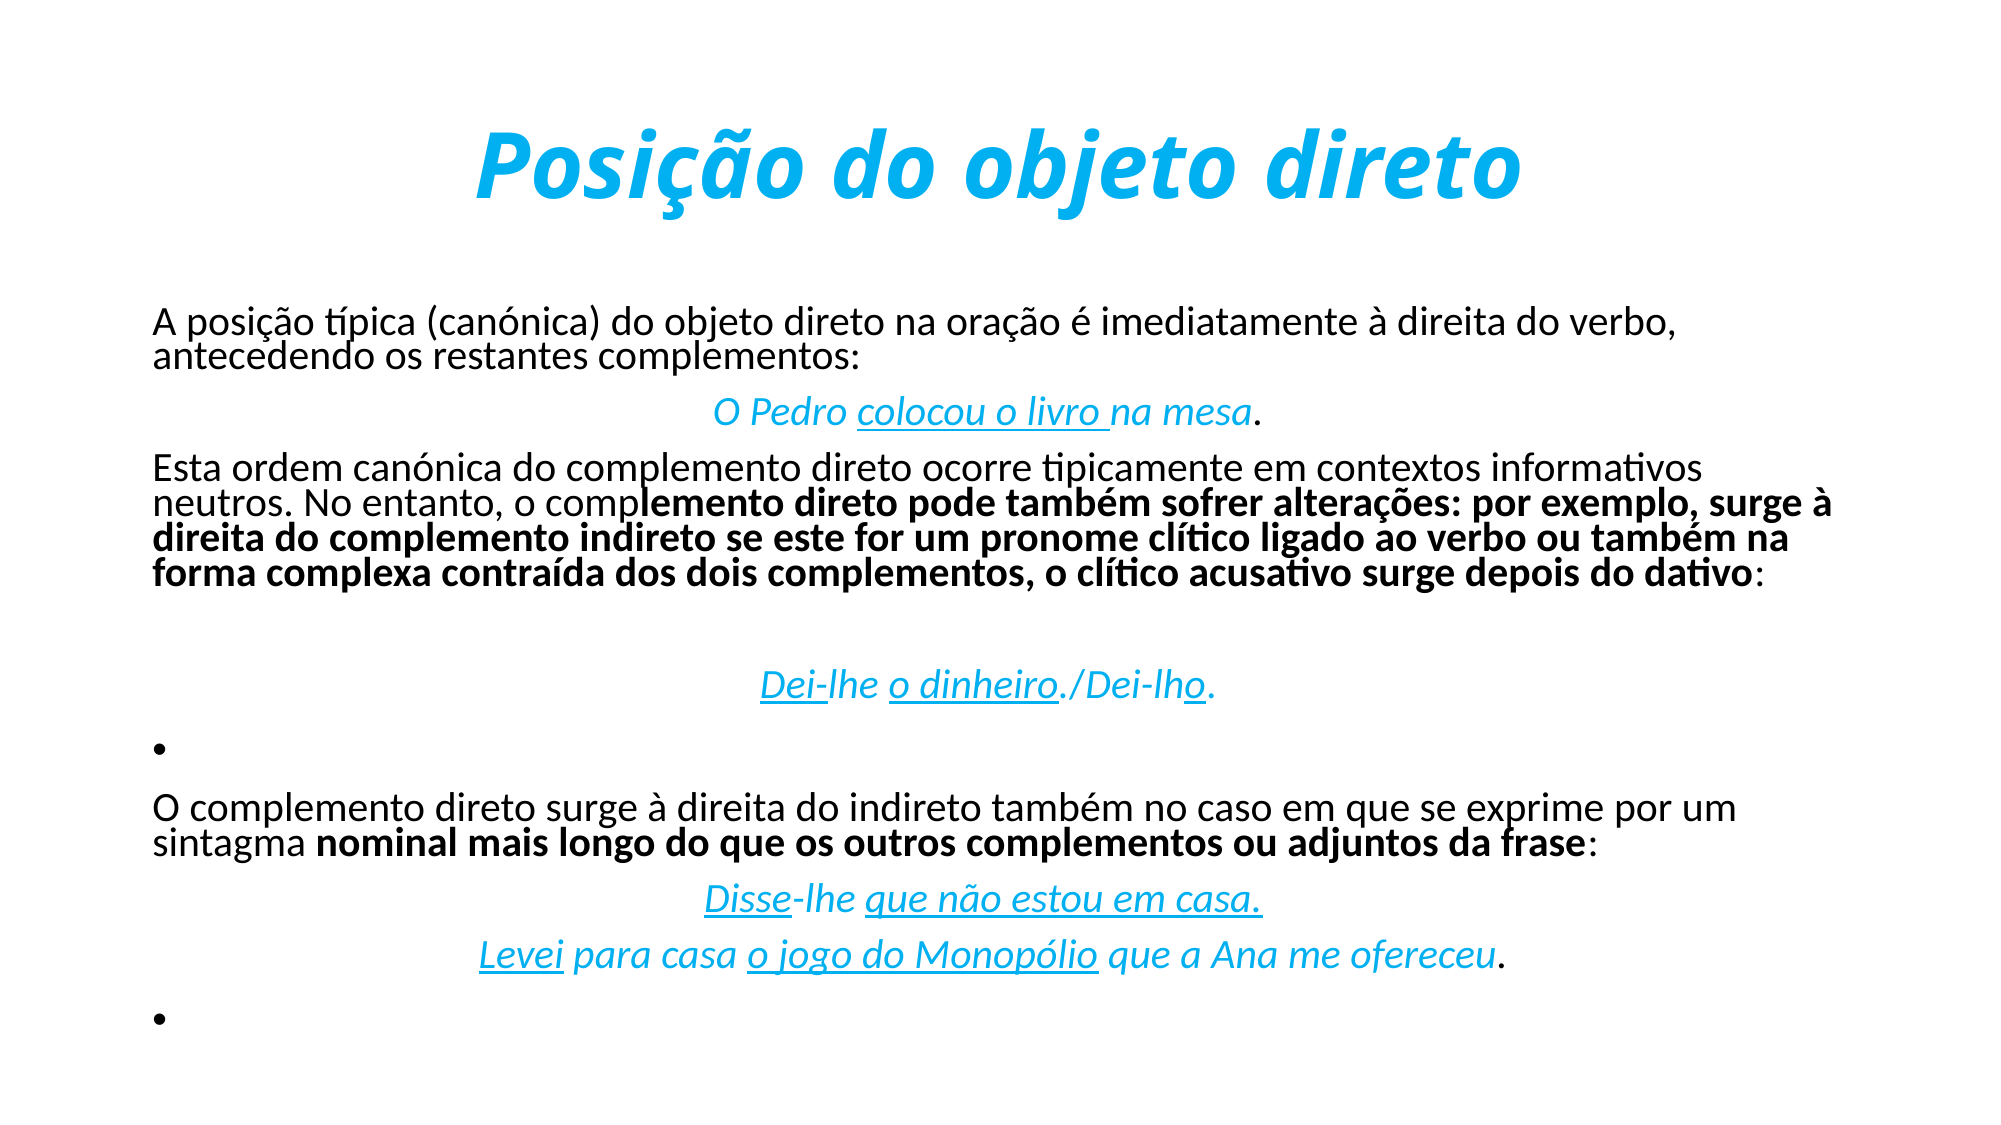

# Posição do objeto direto
A posição típica (canónica) do objeto direto na oração é imediatamente à direita do verbo, antecedendo os restantes complementos:
O Pedro colocou o livro na mesa.
Esta ordem canónica do complemento direto ocorre tipicamente em contextos informativos neutros. No entanto, o complemento direto pode também sofrer alterações: por exemplo, surge à direita do complemento indireto se este for um pronome clítico ligado ao verbo ou também na forma complexa contraída dos dois complementos, o clítico acusativo surge depois do dativo:
Dei-lhe o dinheiro./Dei-lho.
O complemento direto surge à direita do indireto também no caso em que se exprime por um sintagma nominal mais longo do que os outros complementos ou adjuntos da frase:
Disse-lhe que não estou em casa.
Levei para casa o jogo do Monopólio que a Ana me ofereceu.